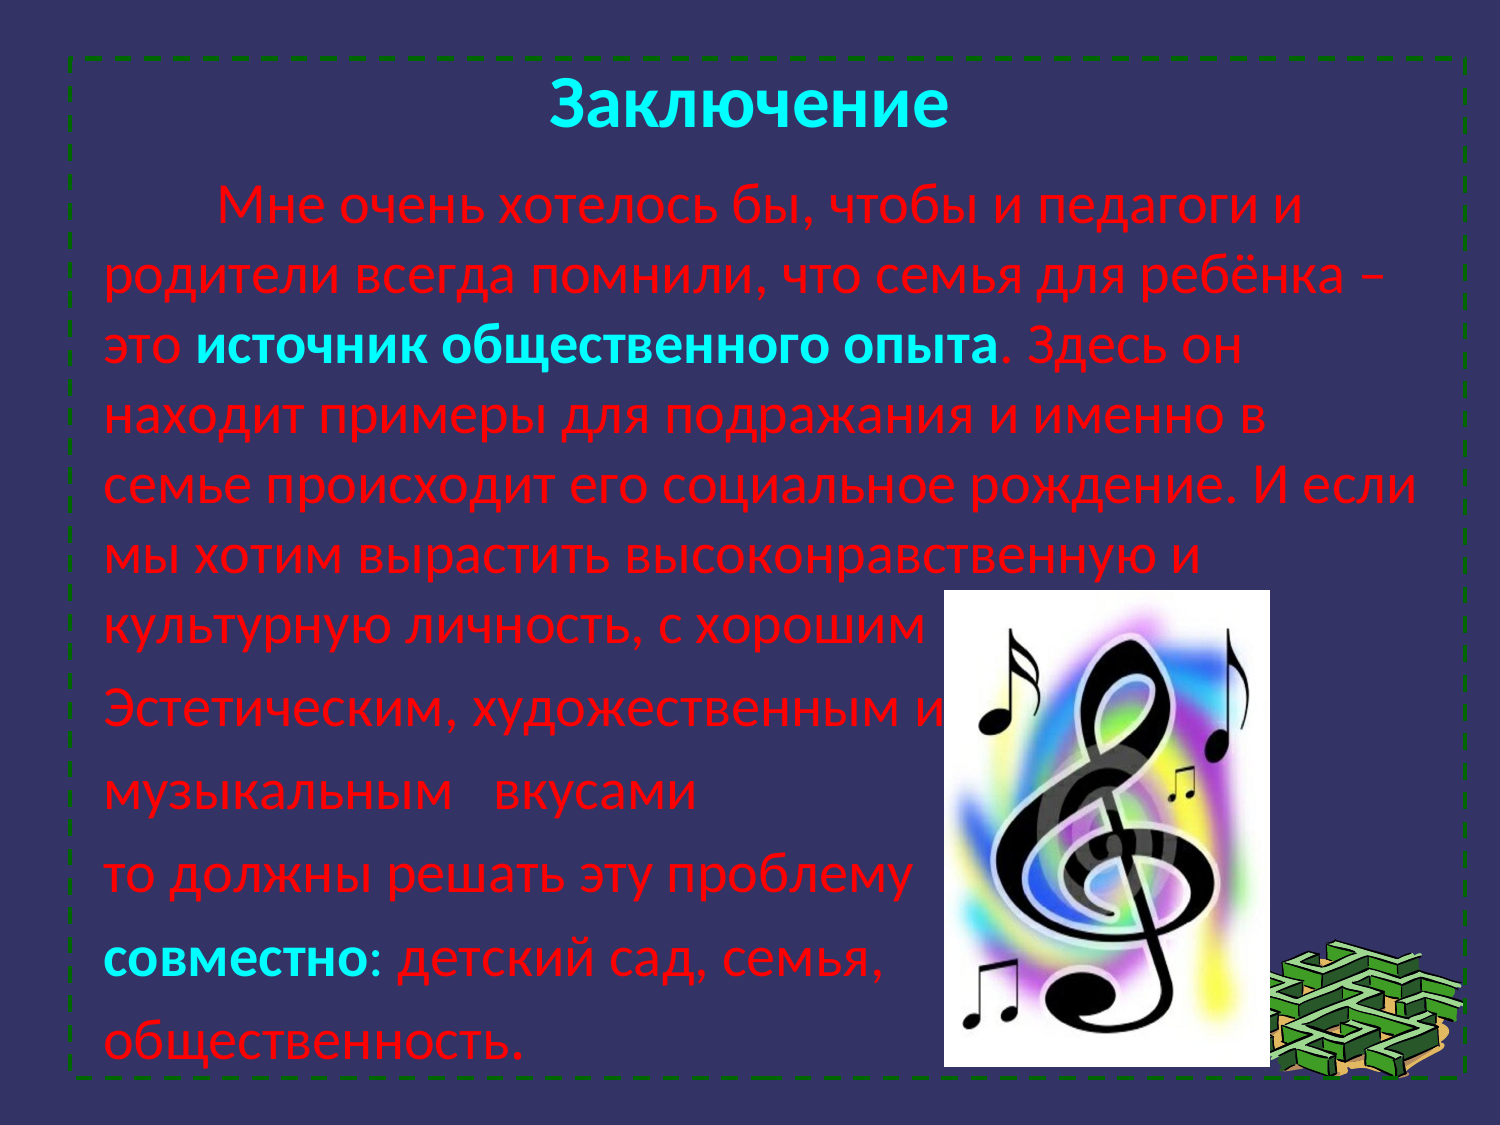

Заключение
# Мне очень хотелось бы, чтобы и педагоги и родители всегда помнили, что семья для ребёнка – это источник общественного опыта. Здесь он находит примеры для подражания и именно в семье происходит его социальное рождение. И если мы хотим вырастить высоконравственную и культурную личность, с хорошим
Эстетическим, художественным и
музыкальным вкусами
то должны решать эту проблему
совместно: детский сад, семья,
общественность.